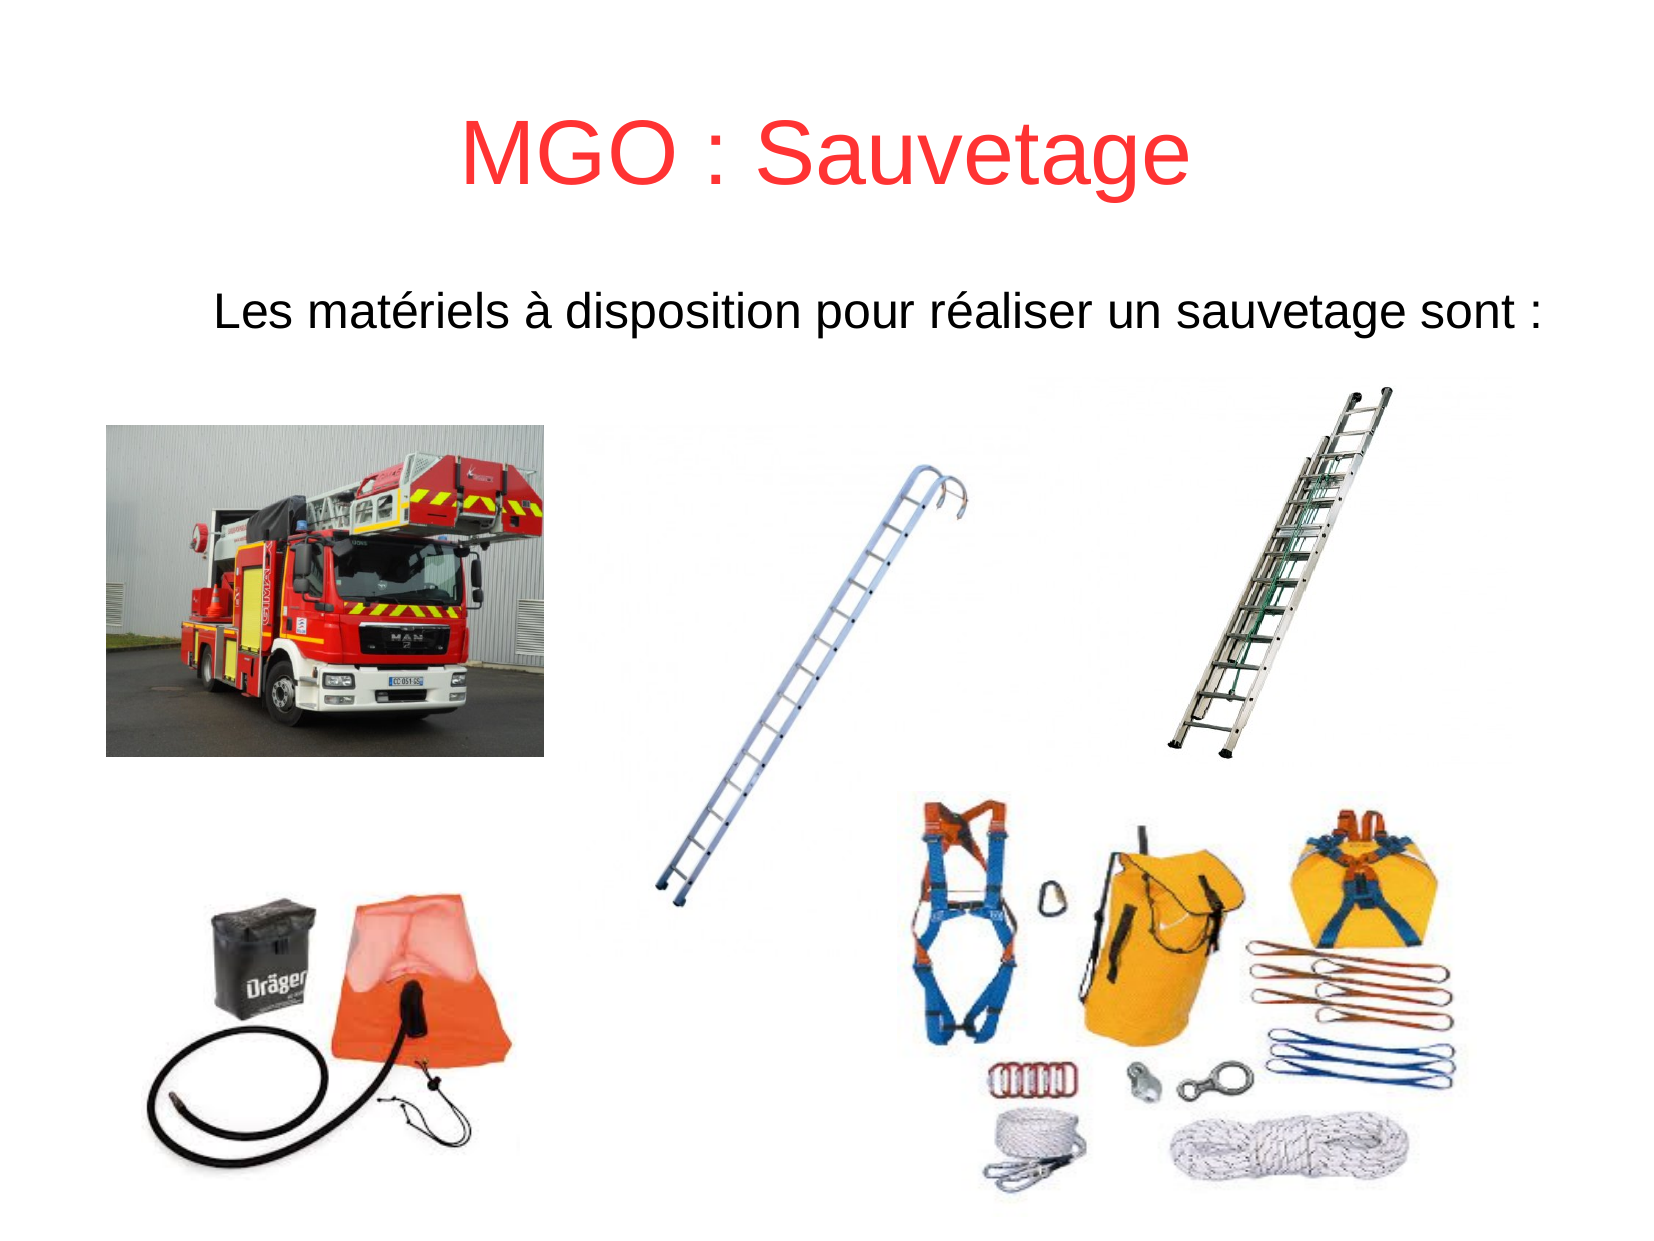

# MGO : Sauvetage
Les matériels à disposition pour réaliser un sauvetage sont :